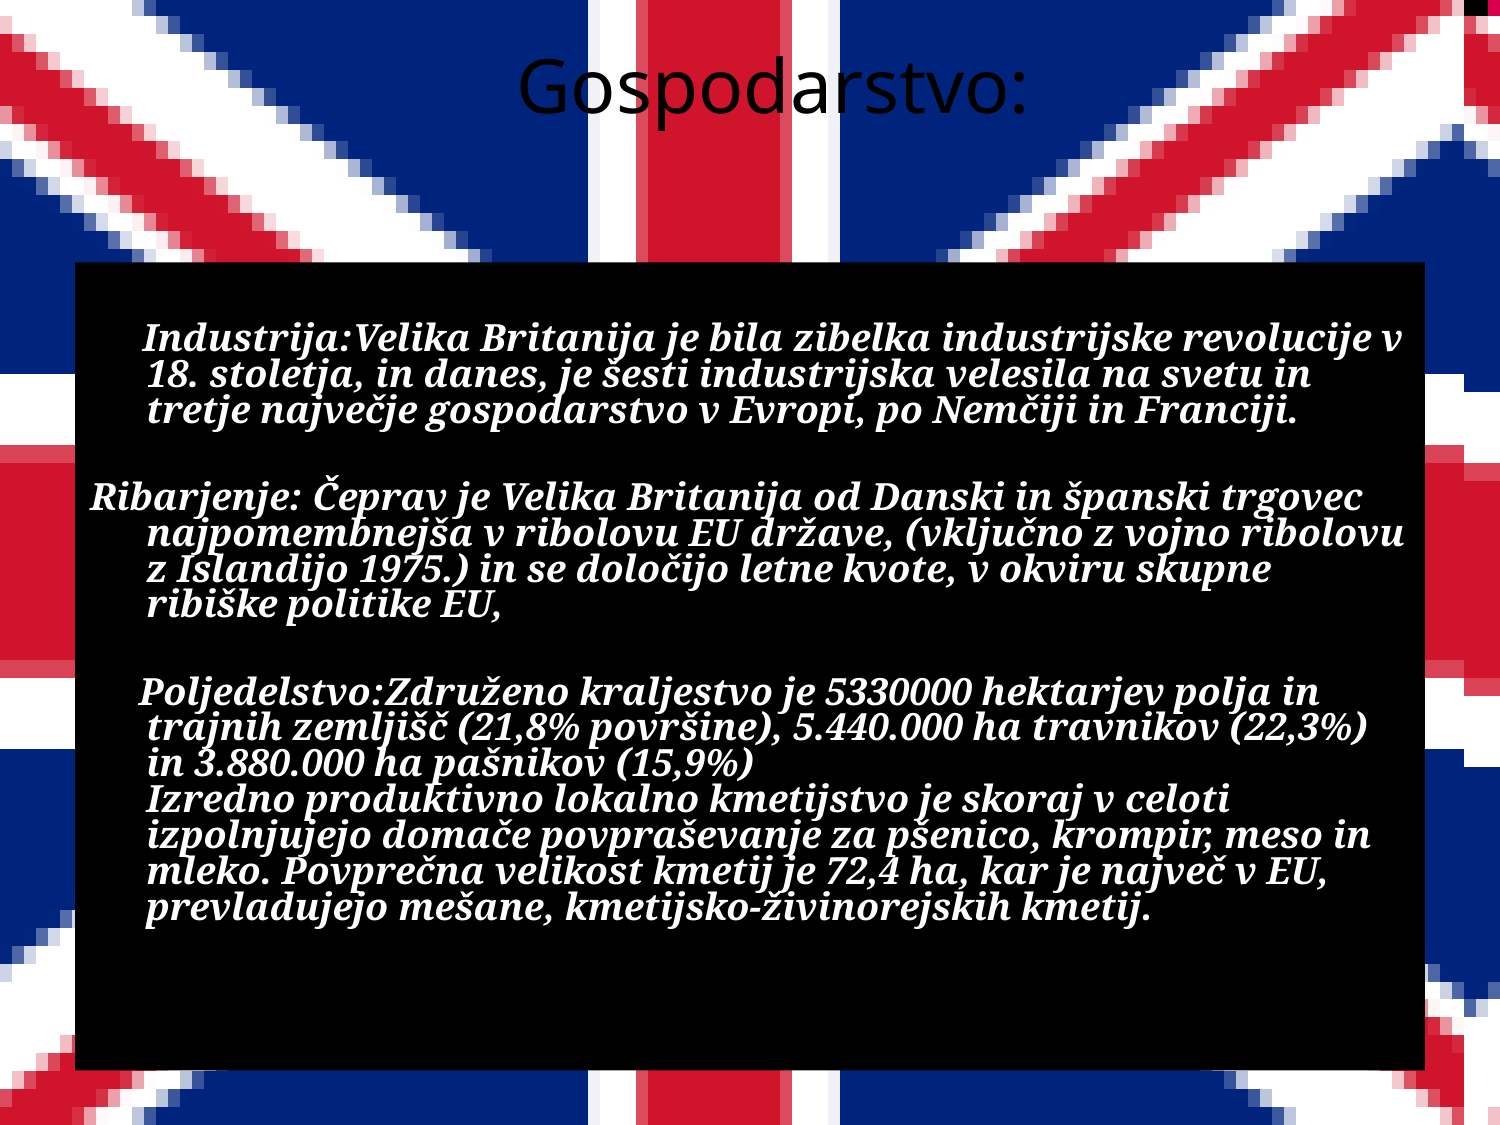

Gospodarstvo:
# Industrija:Velika Britanija je bila zibelka industrijske revolucije v 18. stoletja, in danes, je šesti industrijska velesila na svetu in tretje največje gospodarstvo v Evropi, po Nemčiji in Franciji.
Ribarjenje: Čeprav je Velika Britanija od Danski in španski trgovec najpomembnejša v ribolovu EU države, (vključno z vojno ribolovu z Islandijo 1975.) in se določijo letne kvote, v okviru skupne ribiške politike EU,
 Poljedelstvo:Združeno kraljestvo je 5330000 hektarjev polja in trajnih zemljišč (21,8% površine), 5.440.000 ha travnikov (22,3%) in 3.880.000 ha pašnikov (15,9%)
Izredno produktivno lokalno kmetijstvo je skoraj v celoti izpolnjujejo domače povpraševanje za pšenico, krompir, meso in mleko. Povprečna velikost kmetij je 72,4 ha, kar je največ v EU, prevladujejo mešane, kmetijsko-živinorejskih kmetij.